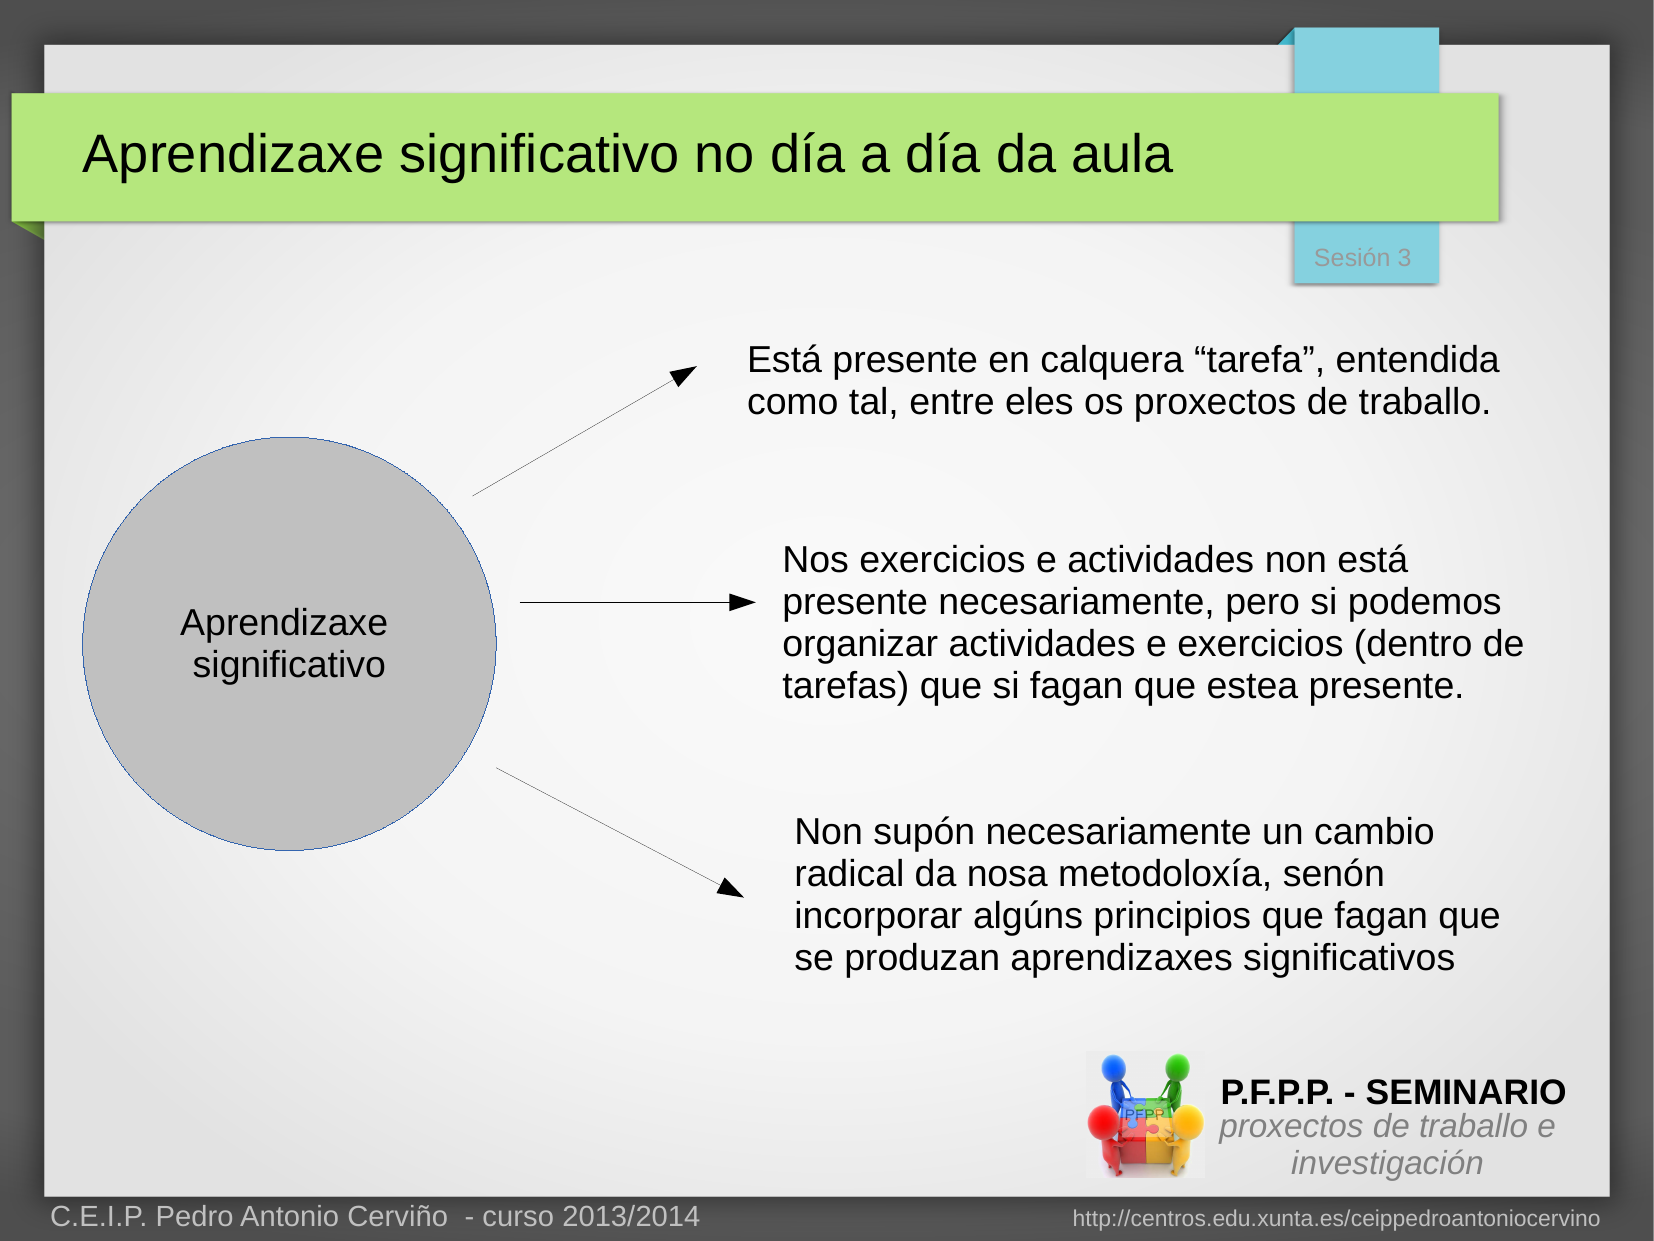

# Aprendizaxe significativo no día a día da aula
Sesión 3
Está presente en calquera “tarefa”, entendida como tal, entre eles os proxectos de traballo.
Aprendizaxe
significativo
Nos exercicios e actividades non está presente necesariamente, pero si podemos organizar actividades e exercicios (dentro de tarefas) que si fagan que estea presente.
Non supón necesariamente un cambio radical da nosa metodoloxía, senón incorporar algúns principios que fagan que se produzan aprendizaxes significativos
P.F.P.P. - SEMINARIO
proxectos de traballo e investigación
C.E.I.P. Pedro Antonio Cerviño - curso 2013/2014 http://centros.edu.xunta.es/ceippedroantoniocervino